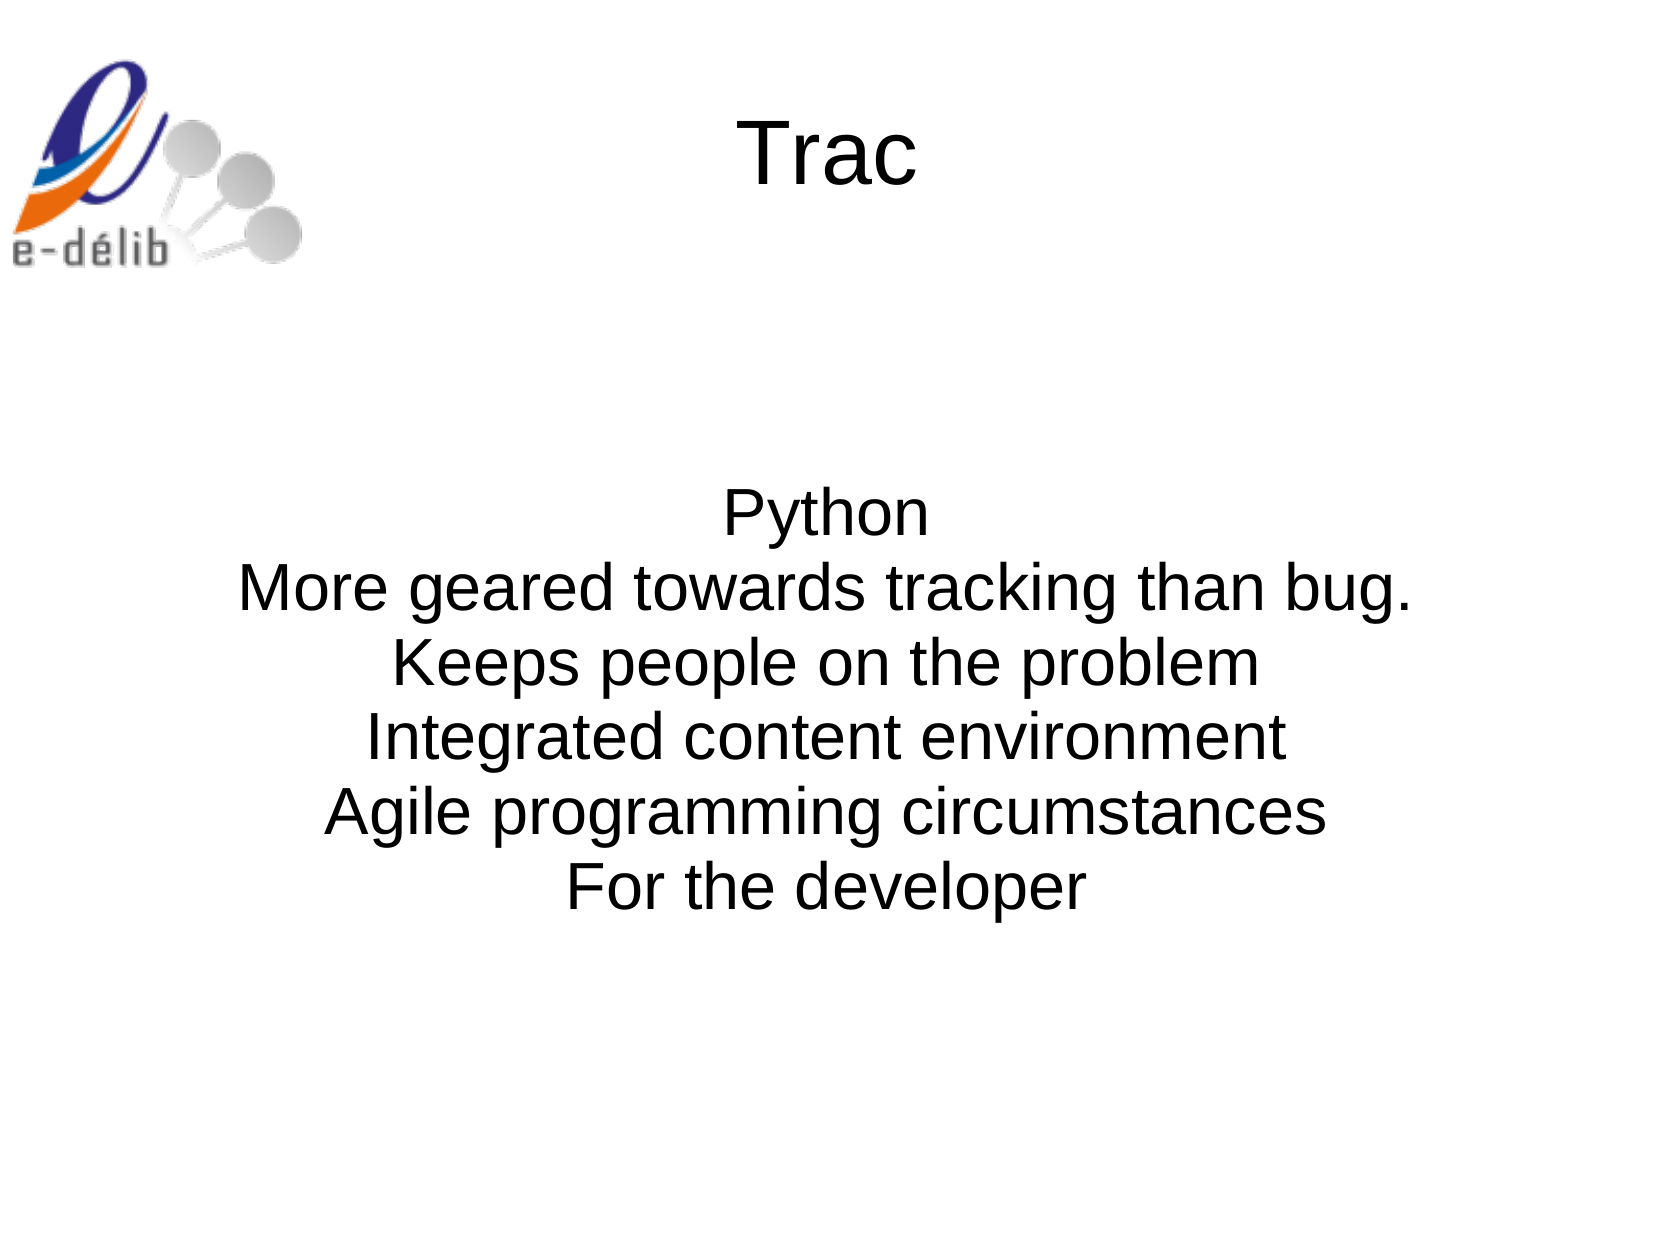

# Trac
Python
More geared towards tracking than bug.
Keeps people on the problem
Integrated content environment
Agile programming circumstances
For the developer